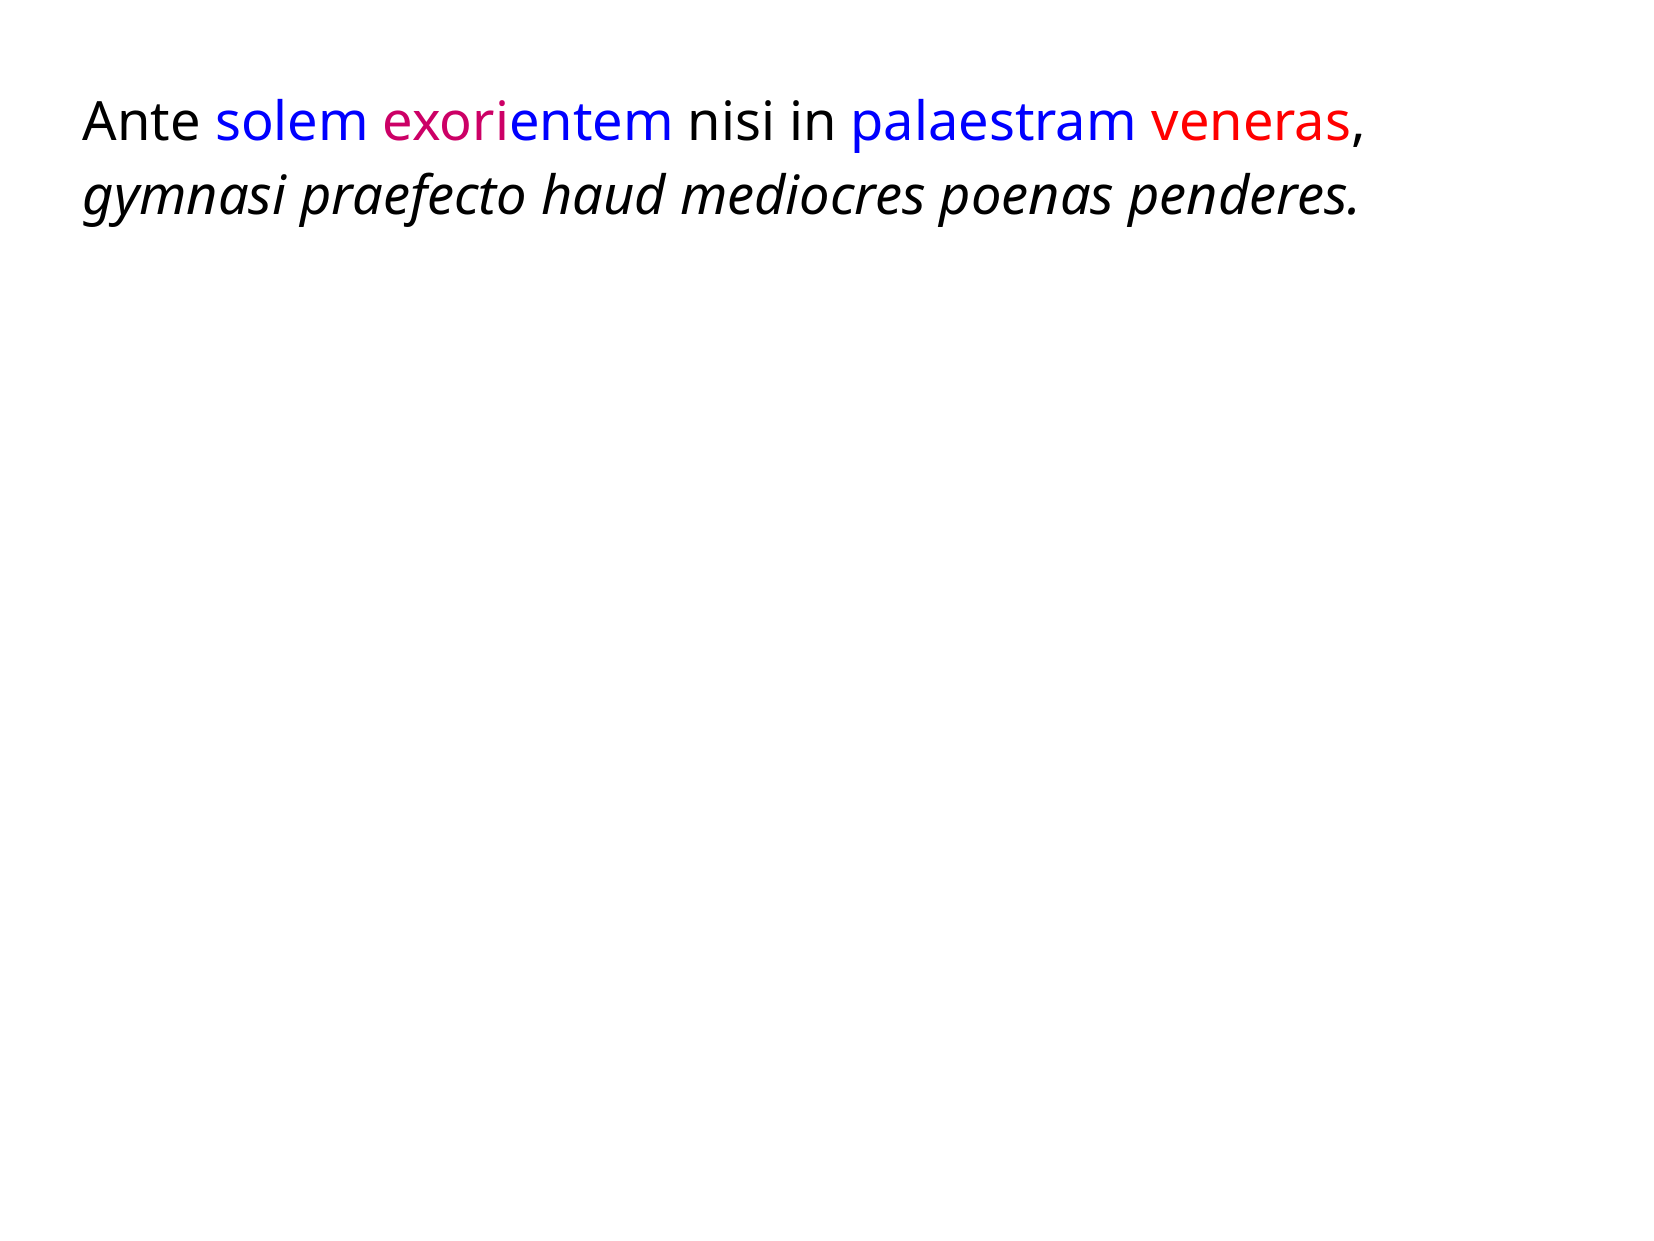

# Ante solem exorientem nisi in palaestram veneras,
gymnasi praefecto haud mediocres poenas penderes.